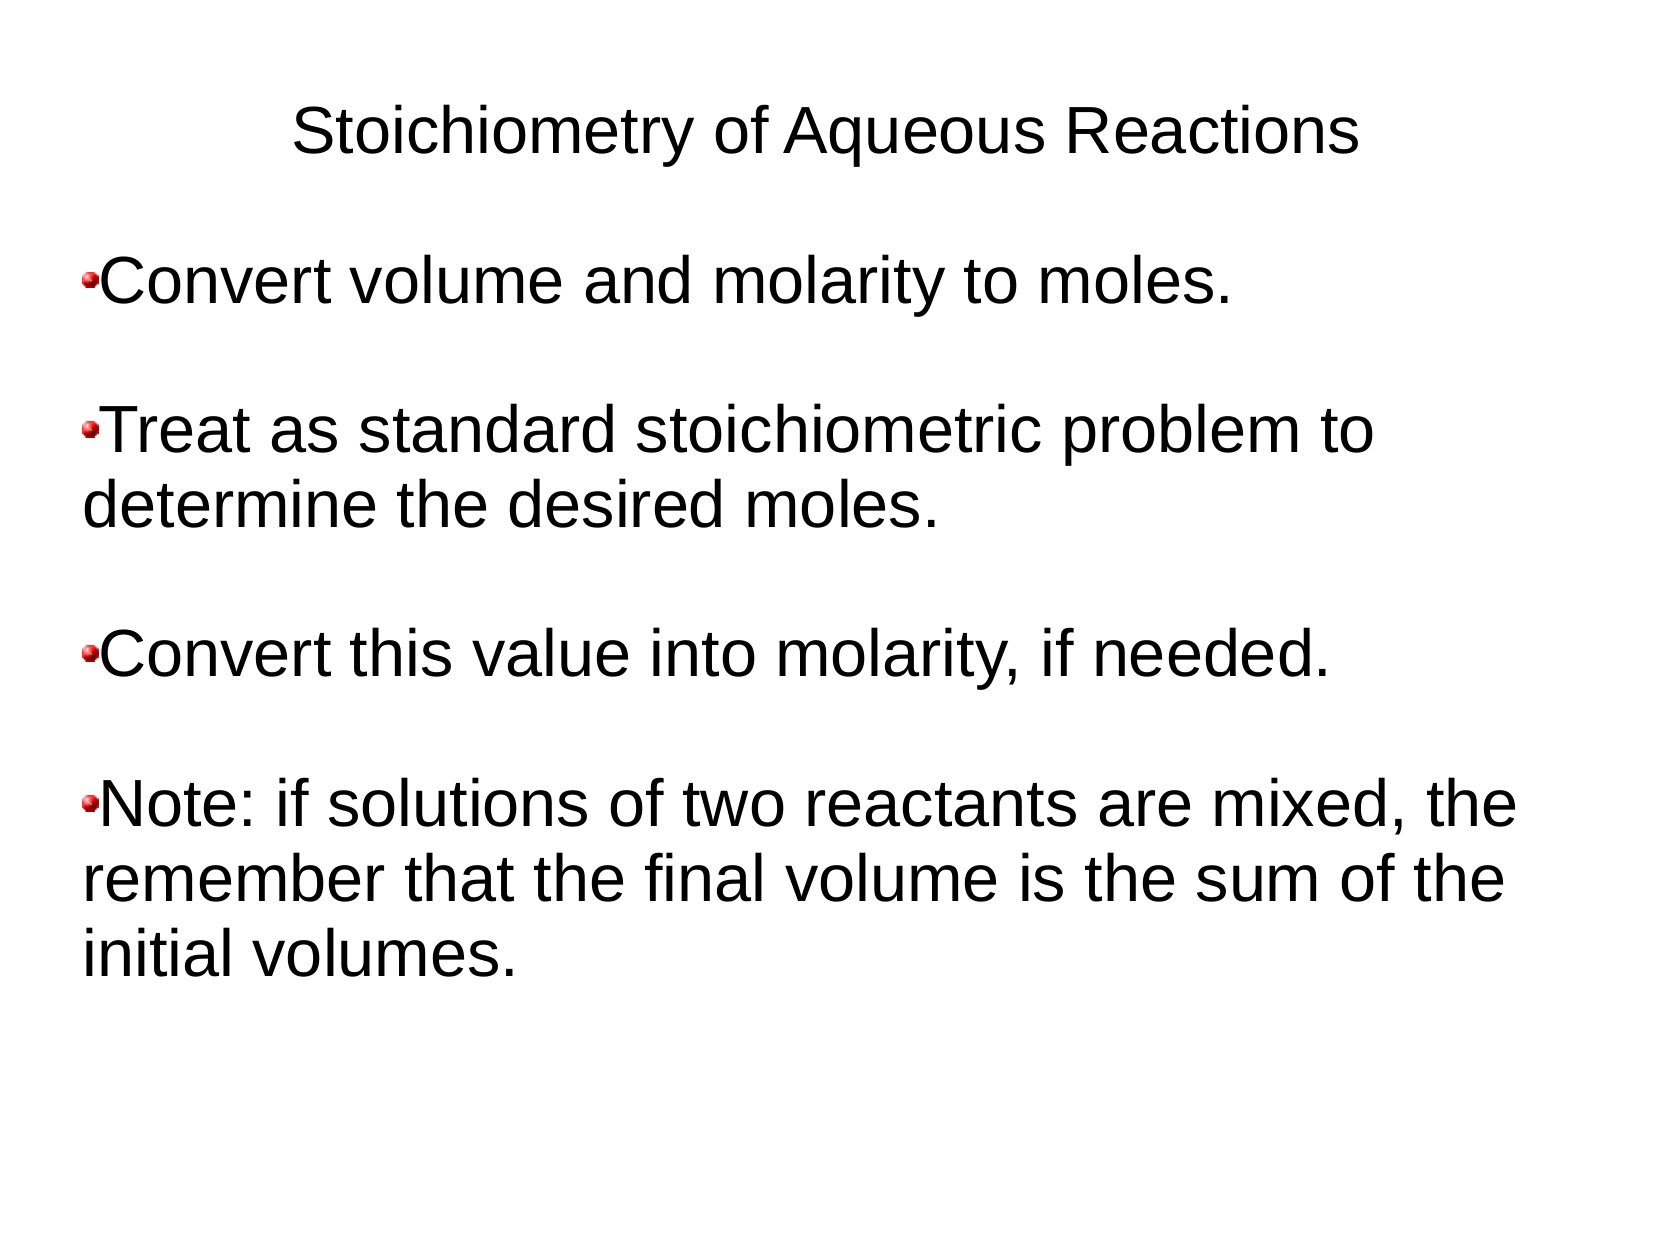

# Stoichiometry of Aqueous Reactions
Convert volume and molarity to moles.
Treat as standard stoichiometric problem to determine the desired moles.
Convert this value into molarity, if needed.
Note: if solutions of two reactants are mixed, the remember that the final volume is the sum of the initial volumes.